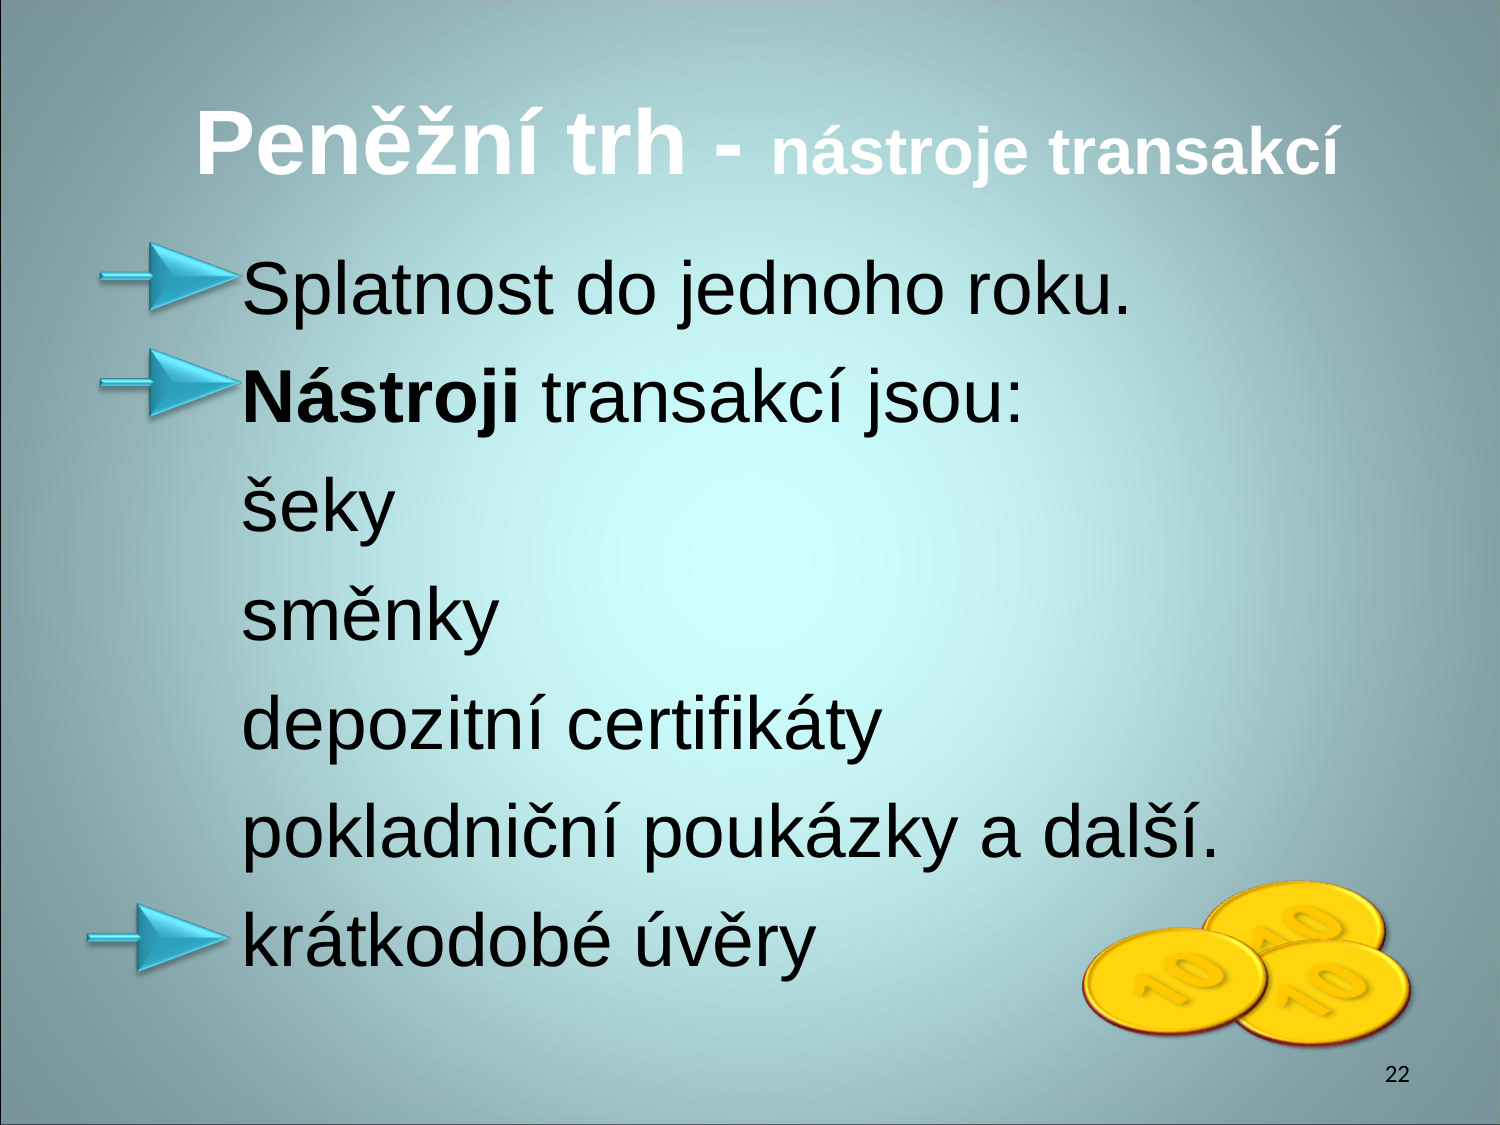

# Peněžní trh - nástroje transakcí
		Splatnost do jednoho roku.
		Nástroji transakcí jsou:
		šeky
		směnky
		depozitní certifikáty
		pokladniční poukázky a další.
		krátkodobé úvěry